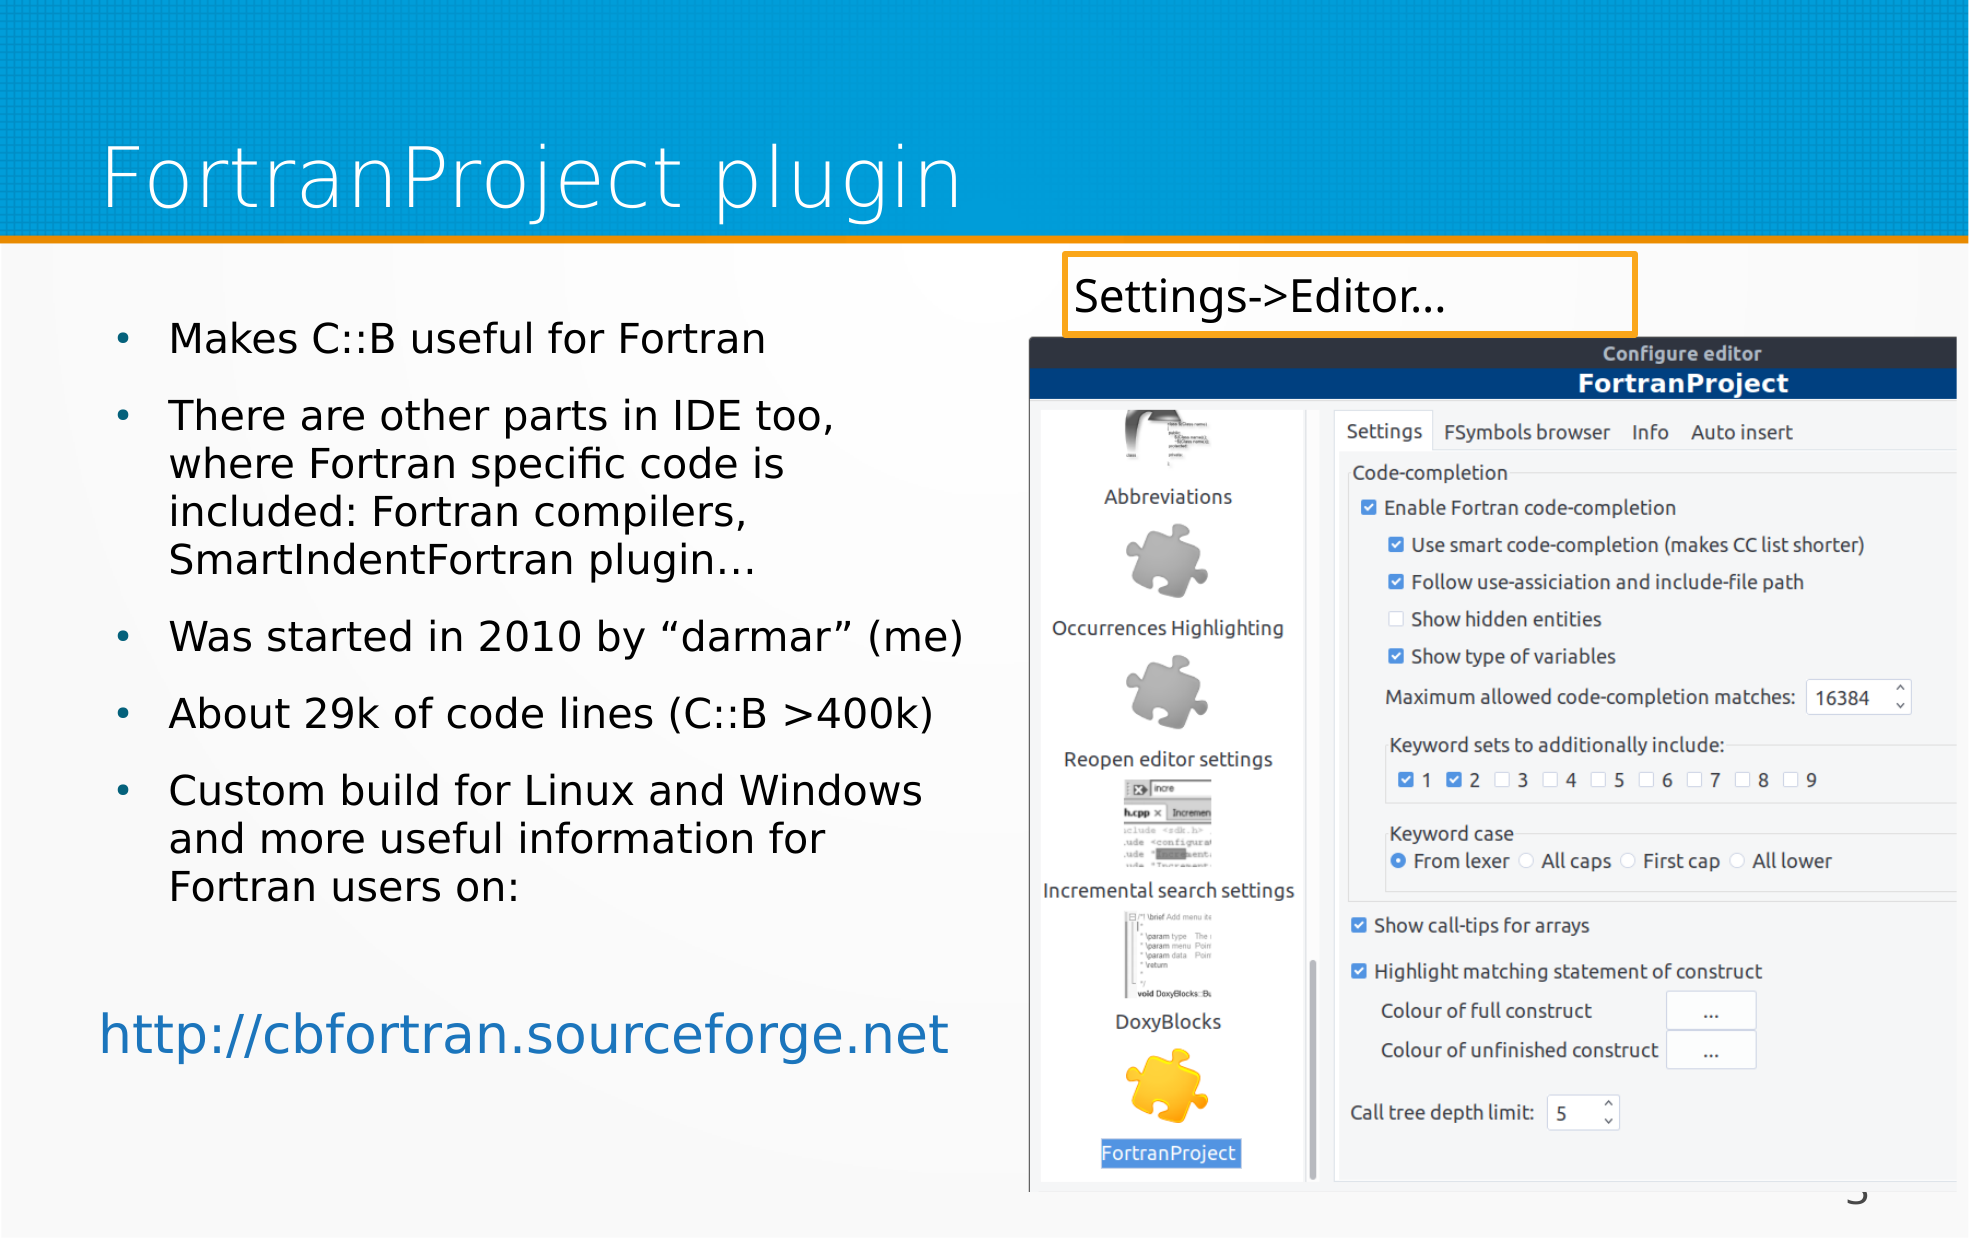

# FortranProject plugin
Settings->Editor...
Makes C::B useful for Fortran
There are other parts in IDE too, where Fortran specific code is included: Fortran compilers, SmartIndentFortran plugin…
Was started in 2010 by “darmar” (me)
About 29k of code lines (C::B >400k)
Custom build for Linux and Windows and more useful information for Fortran users on:
 http://cbfortran.sourceforge.net
3